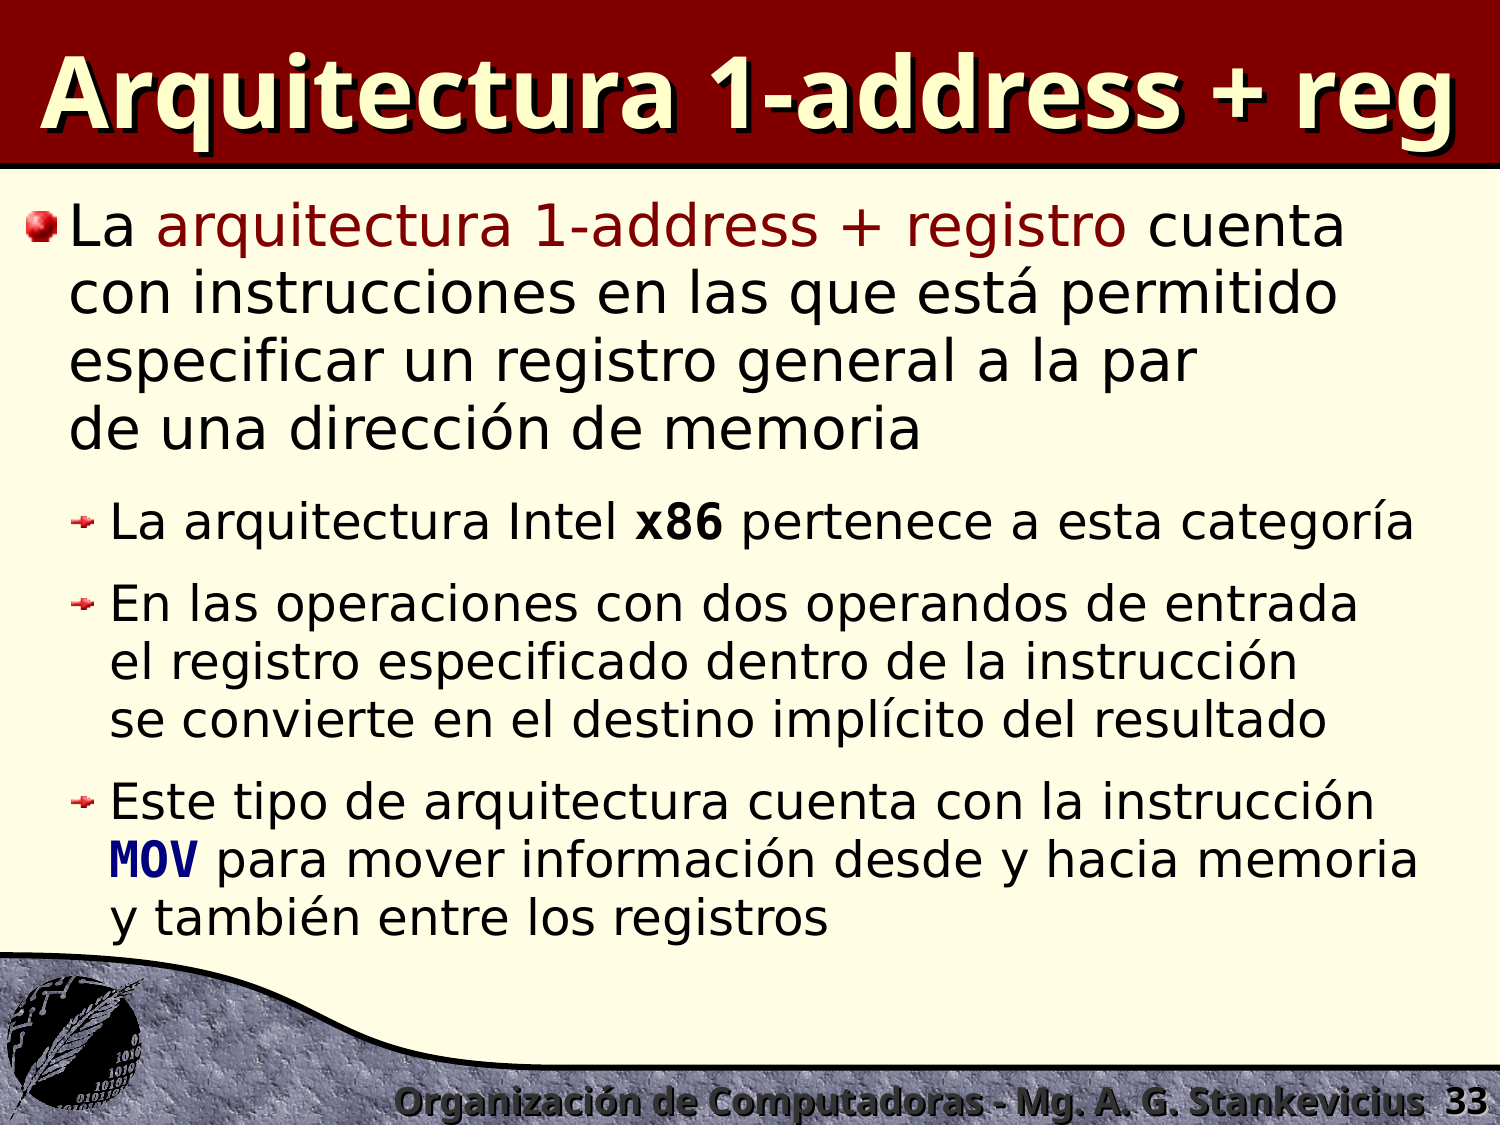

# Arquitectura 1-address + reg
La arquitectura 1-address + registro cuenta
con instrucciones en las que está permitido especificar un registro general a la par
de una dirección de memoria
La arquitectura Intel x86 pertenece a esta categoría
En las operaciones con dos operandos de entrada
el registro especificado dentro de la instrucción
se convierte en el destino implícito del resultado
Este tipo de arquitectura cuenta con la instrucción
MOV para mover información desde y hacia memoria
y también entre los registros
33